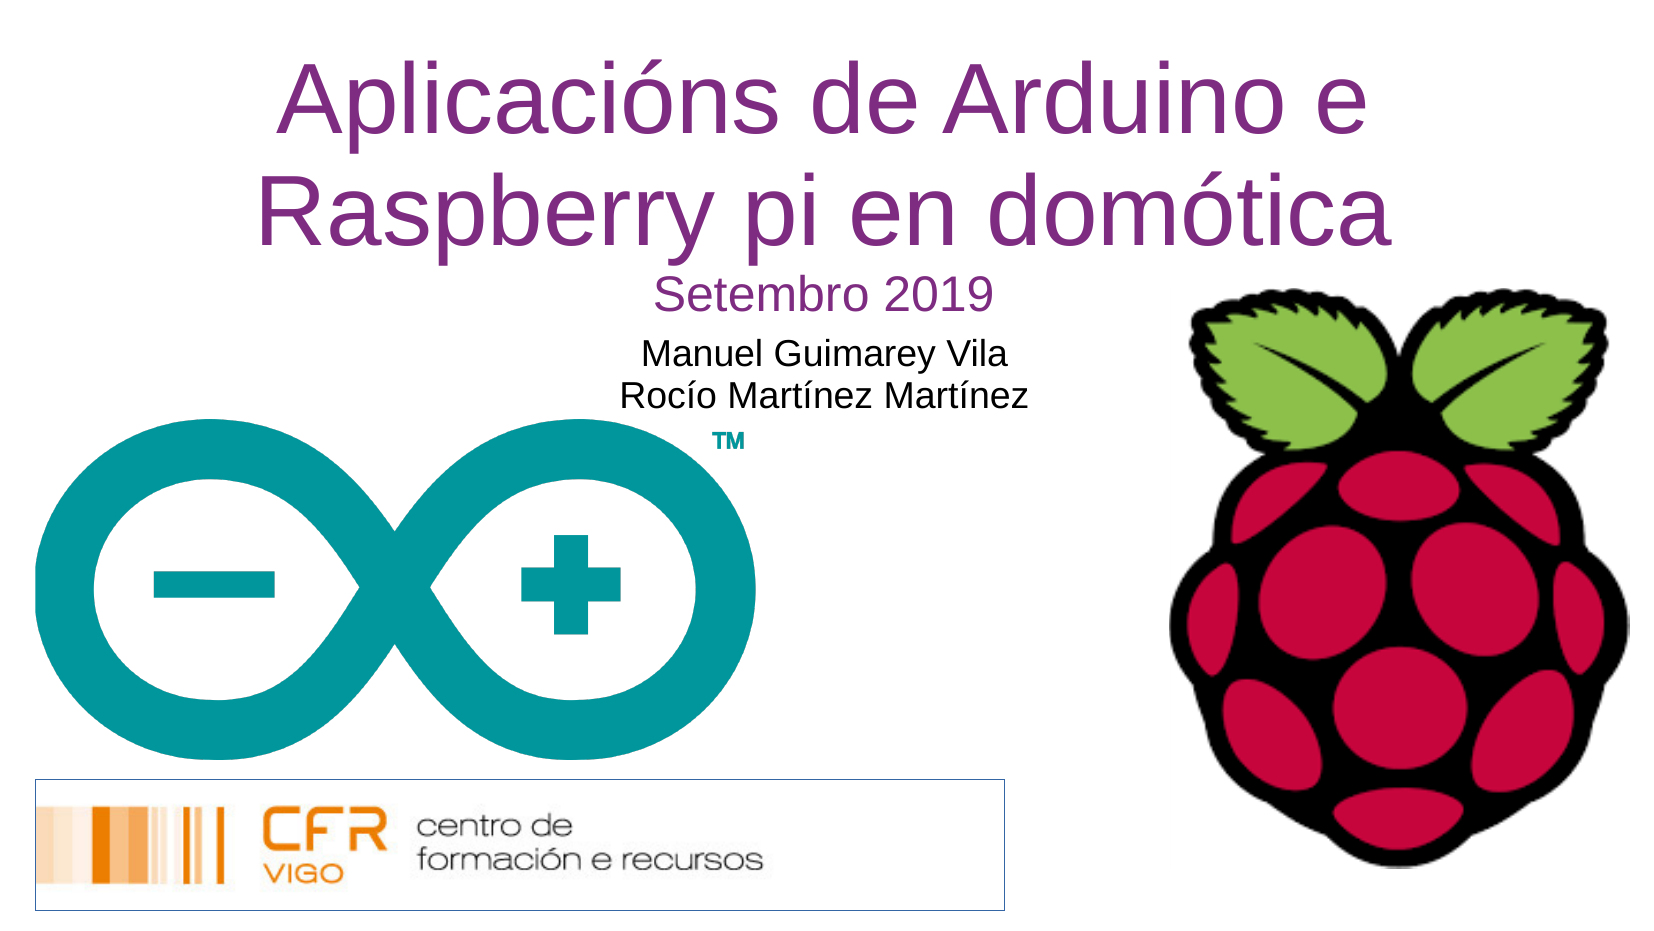

Aplicacións de Arduino e
Raspberry pi en domótica
Setembro 2019
Manuel Guimarey Vila
Rocío Martínez Martínez